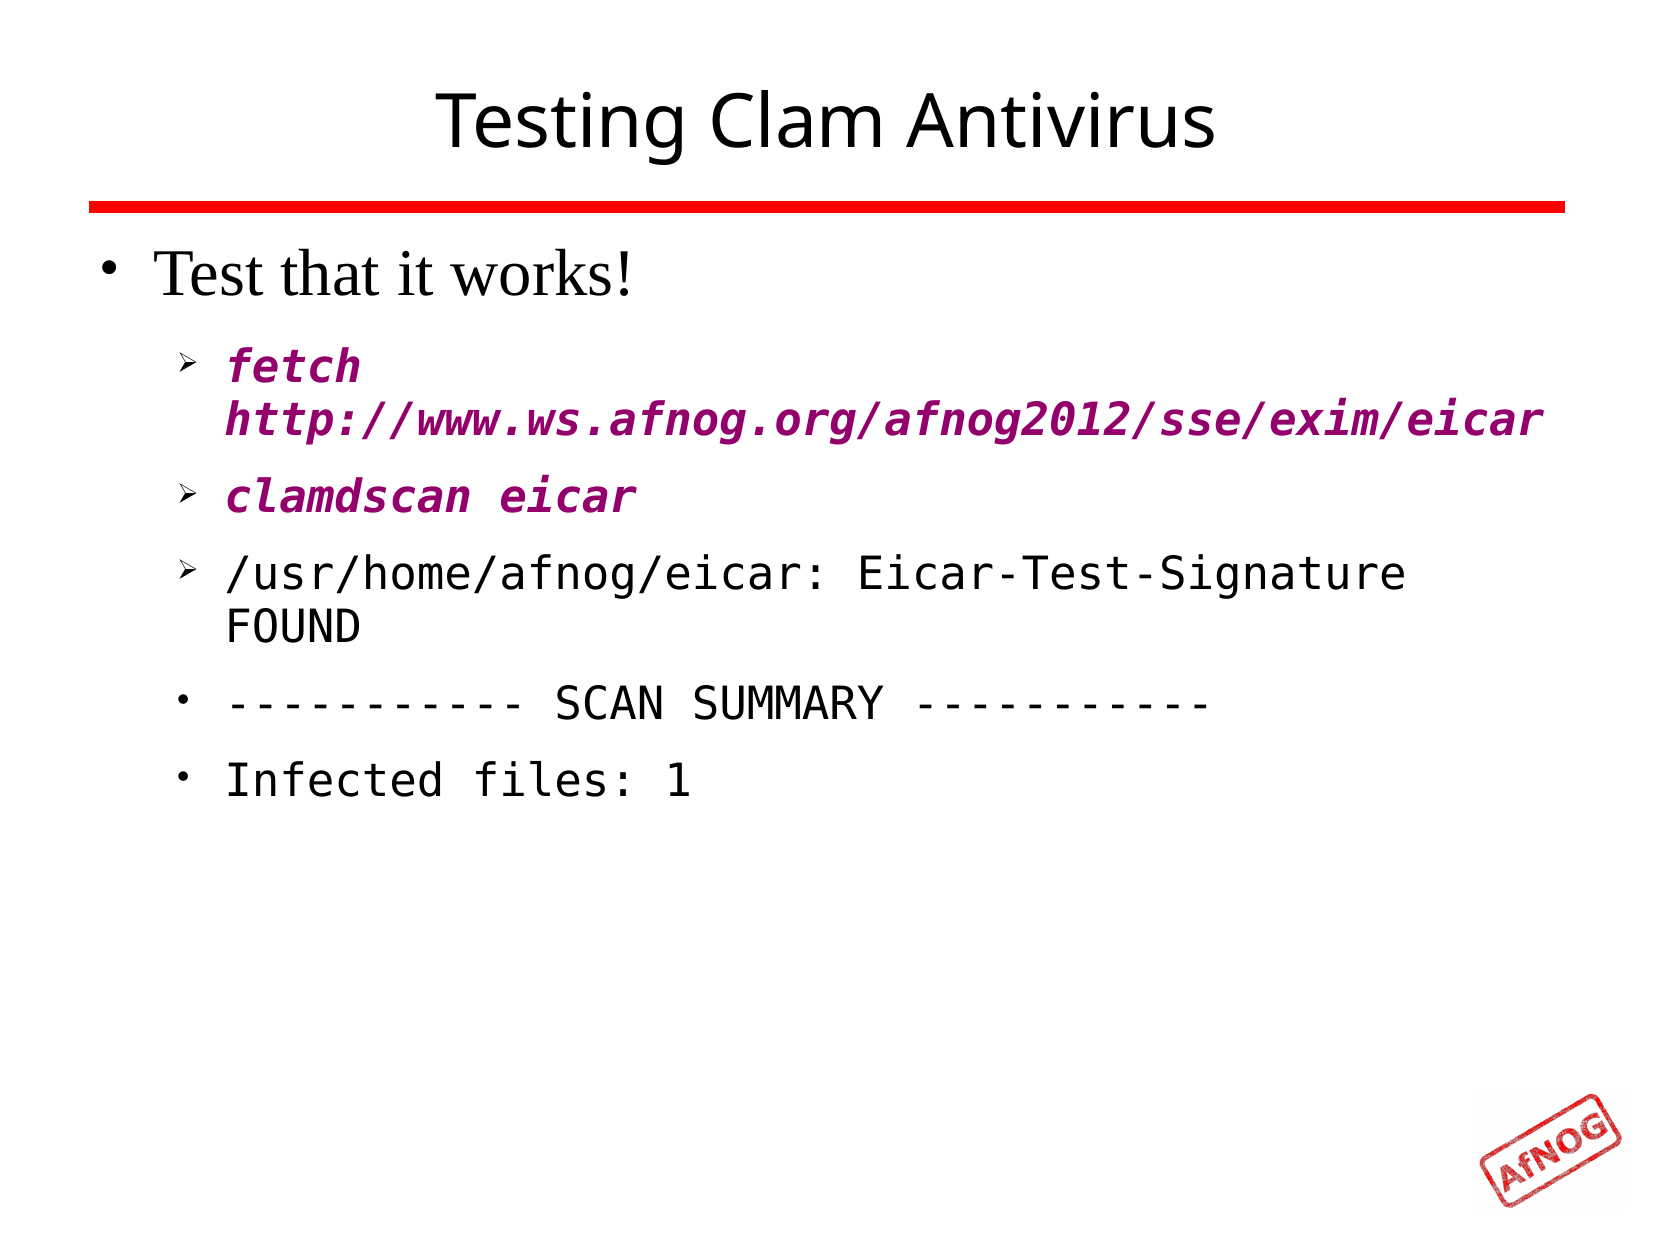

# Testing Clam Antivirus
Test that it works!
fetch http://www.ws.afnog.org/afnog2012/sse/exim/eicar
clamdscan eicar
/usr/home/afnog/eicar: Eicar-Test-Signature FOUND
----------- SCAN SUMMARY -----------
Infected files: 1